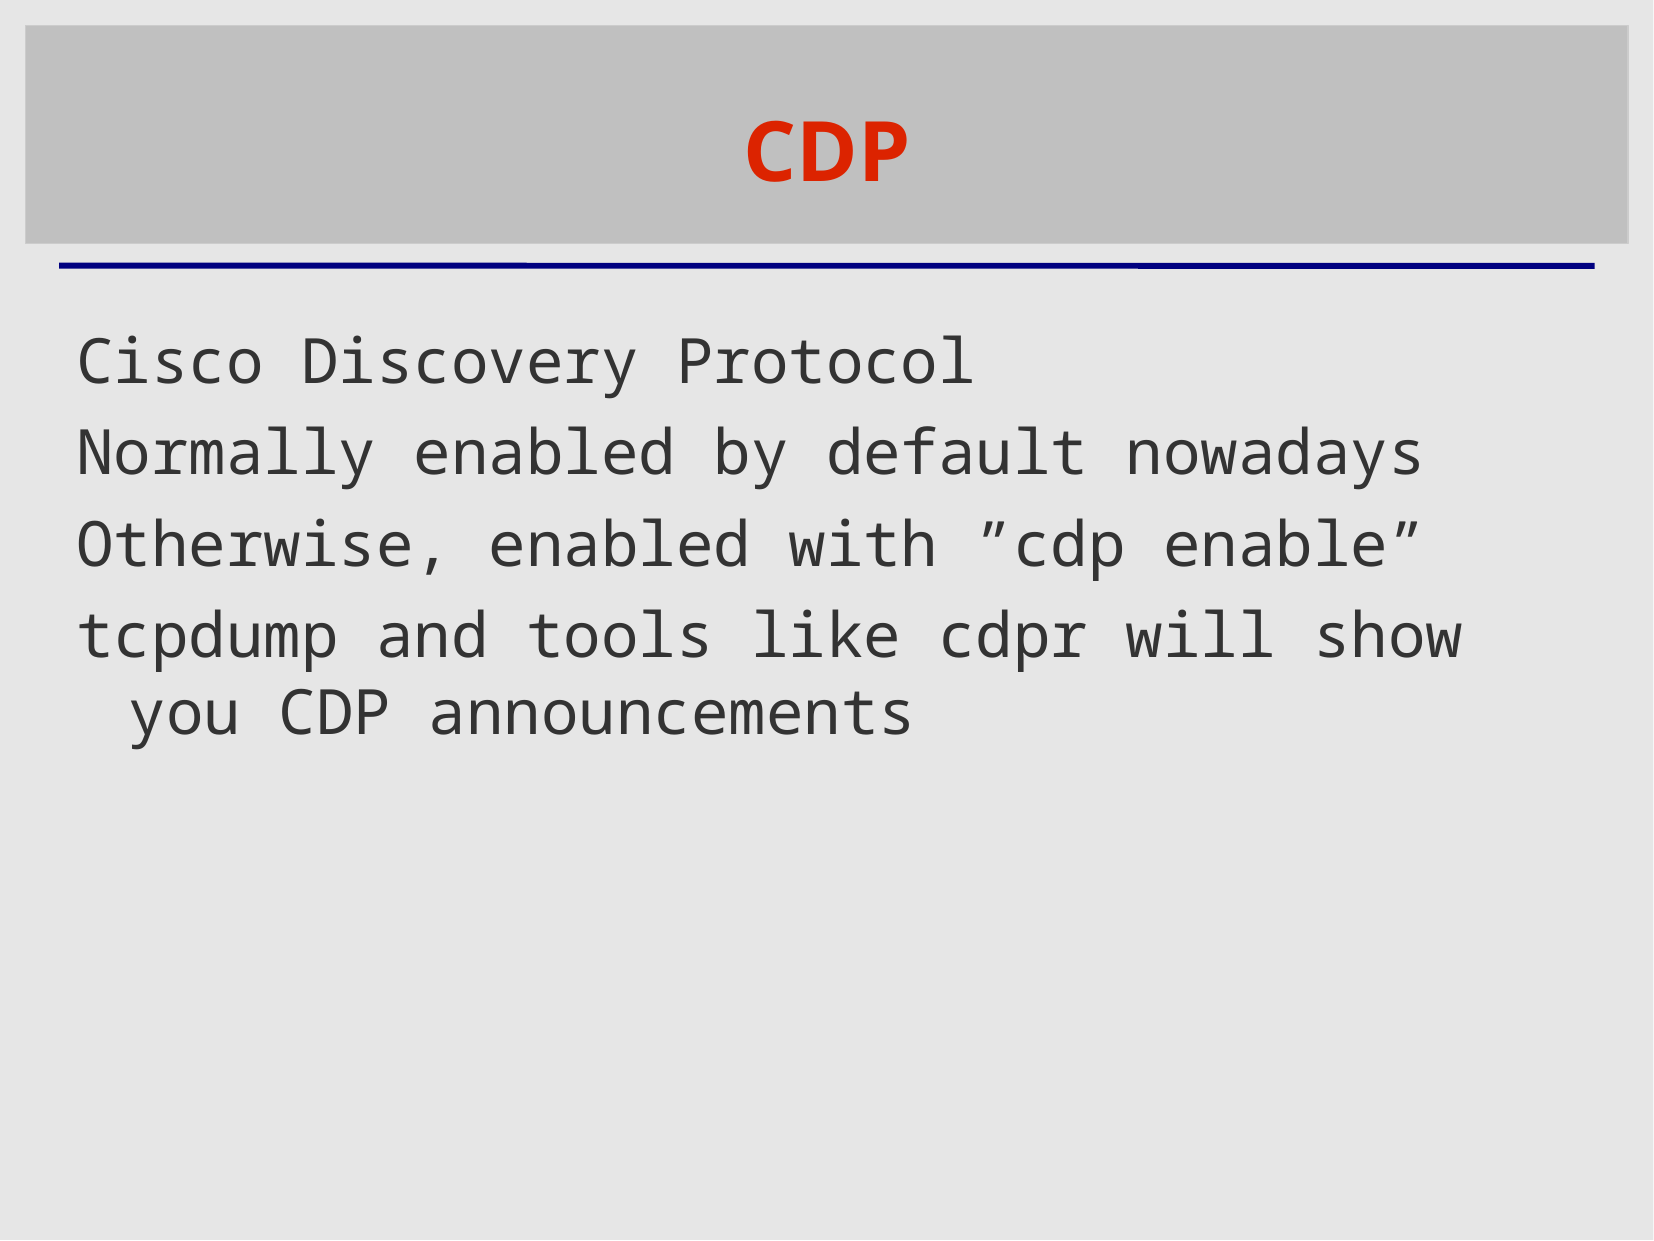

# CDP
Cisco Discovery Protocol
Normally enabled by default nowadays
Otherwise, enabled with ”cdp enable”
tcpdump and tools like cdpr will show you CDP announcements